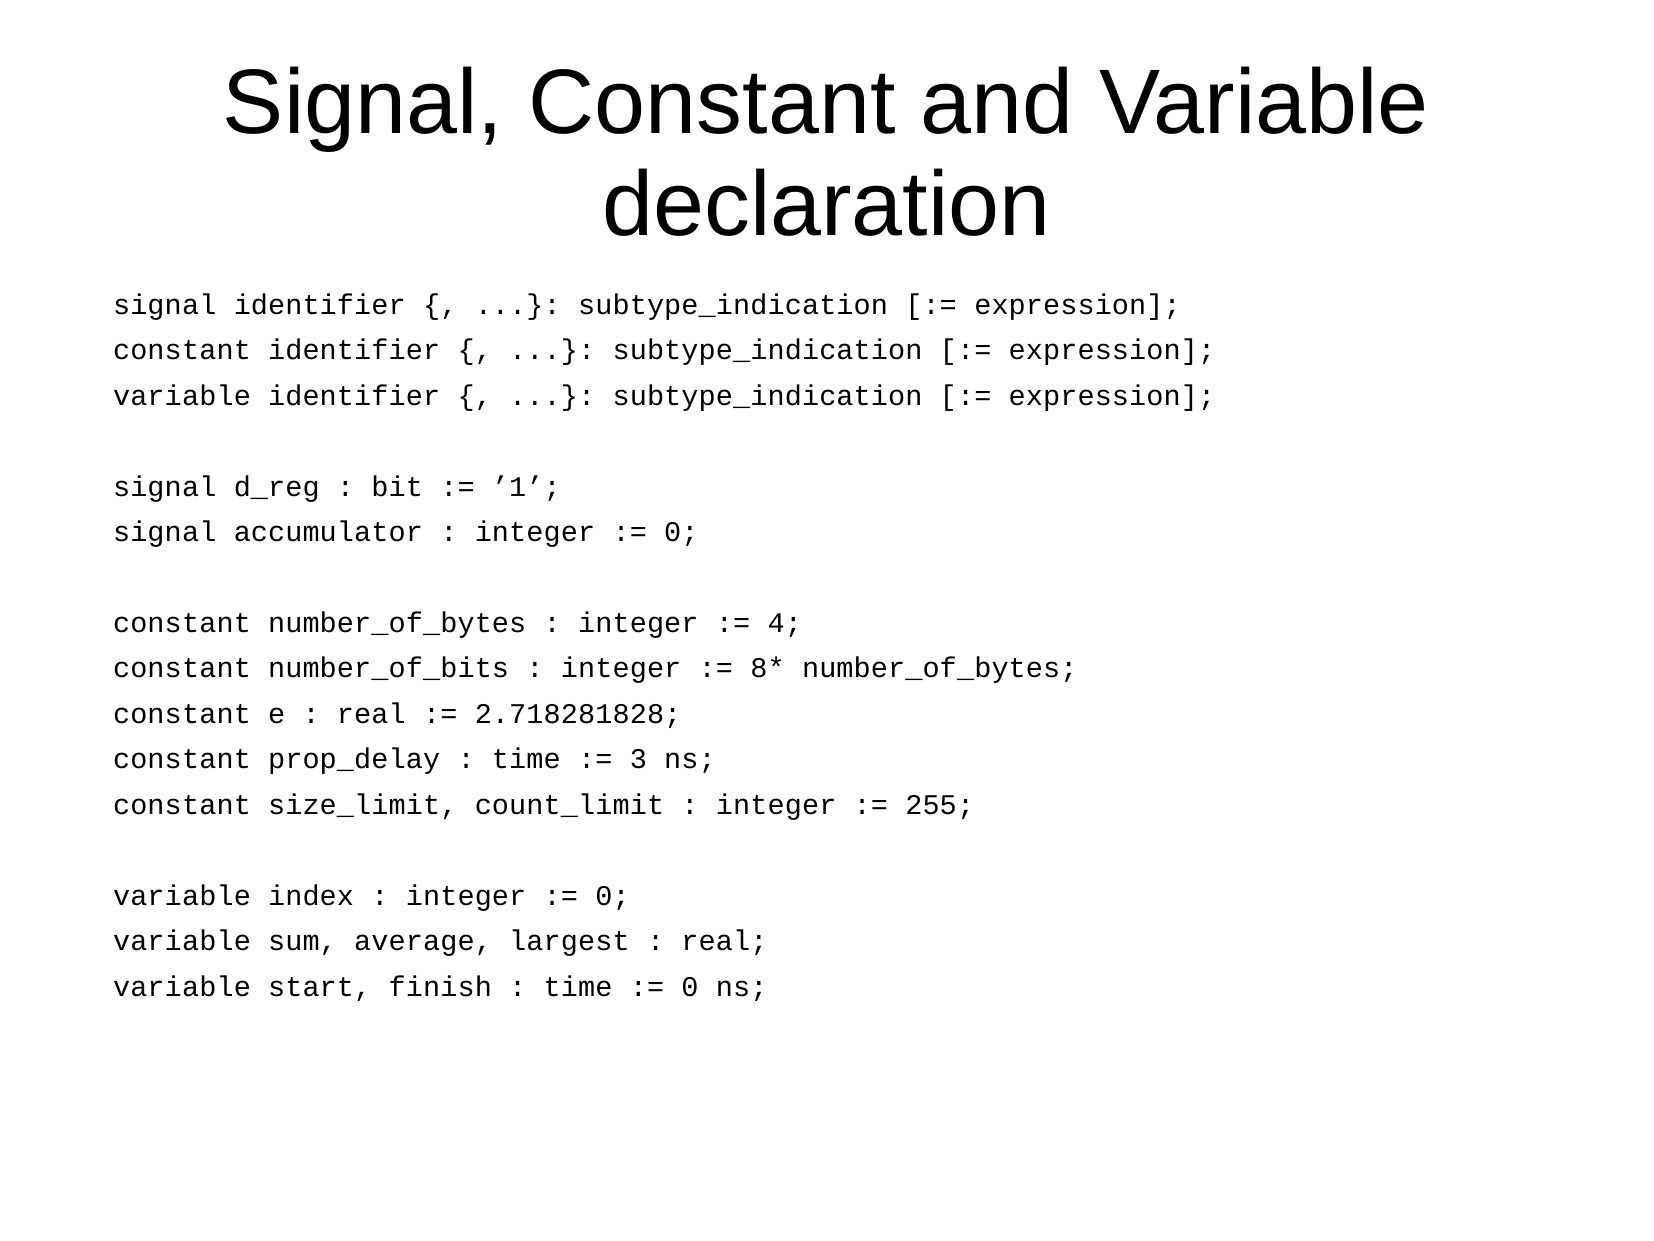

# Signal, Constant and Variable declaration
signal identifier {, ...}: subtype_indication [:= expression];
constant identifier {, ...}: subtype_indication [:= expression];
variable identifier {, ...}: subtype_indication [:= expression];
signal d_reg : bit := ’1’;
signal accumulator : integer := 0;
constant number_of_bytes : integer := 4;
constant number_of_bits : integer := 8* number_of_bytes;
constant e : real := 2.718281828;
constant prop_delay : time := 3 ns;
constant size_limit, count_limit : integer := 255;
variable index : integer := 0;
variable sum, average, largest : real;
variable start, finish : time := 0 ns;